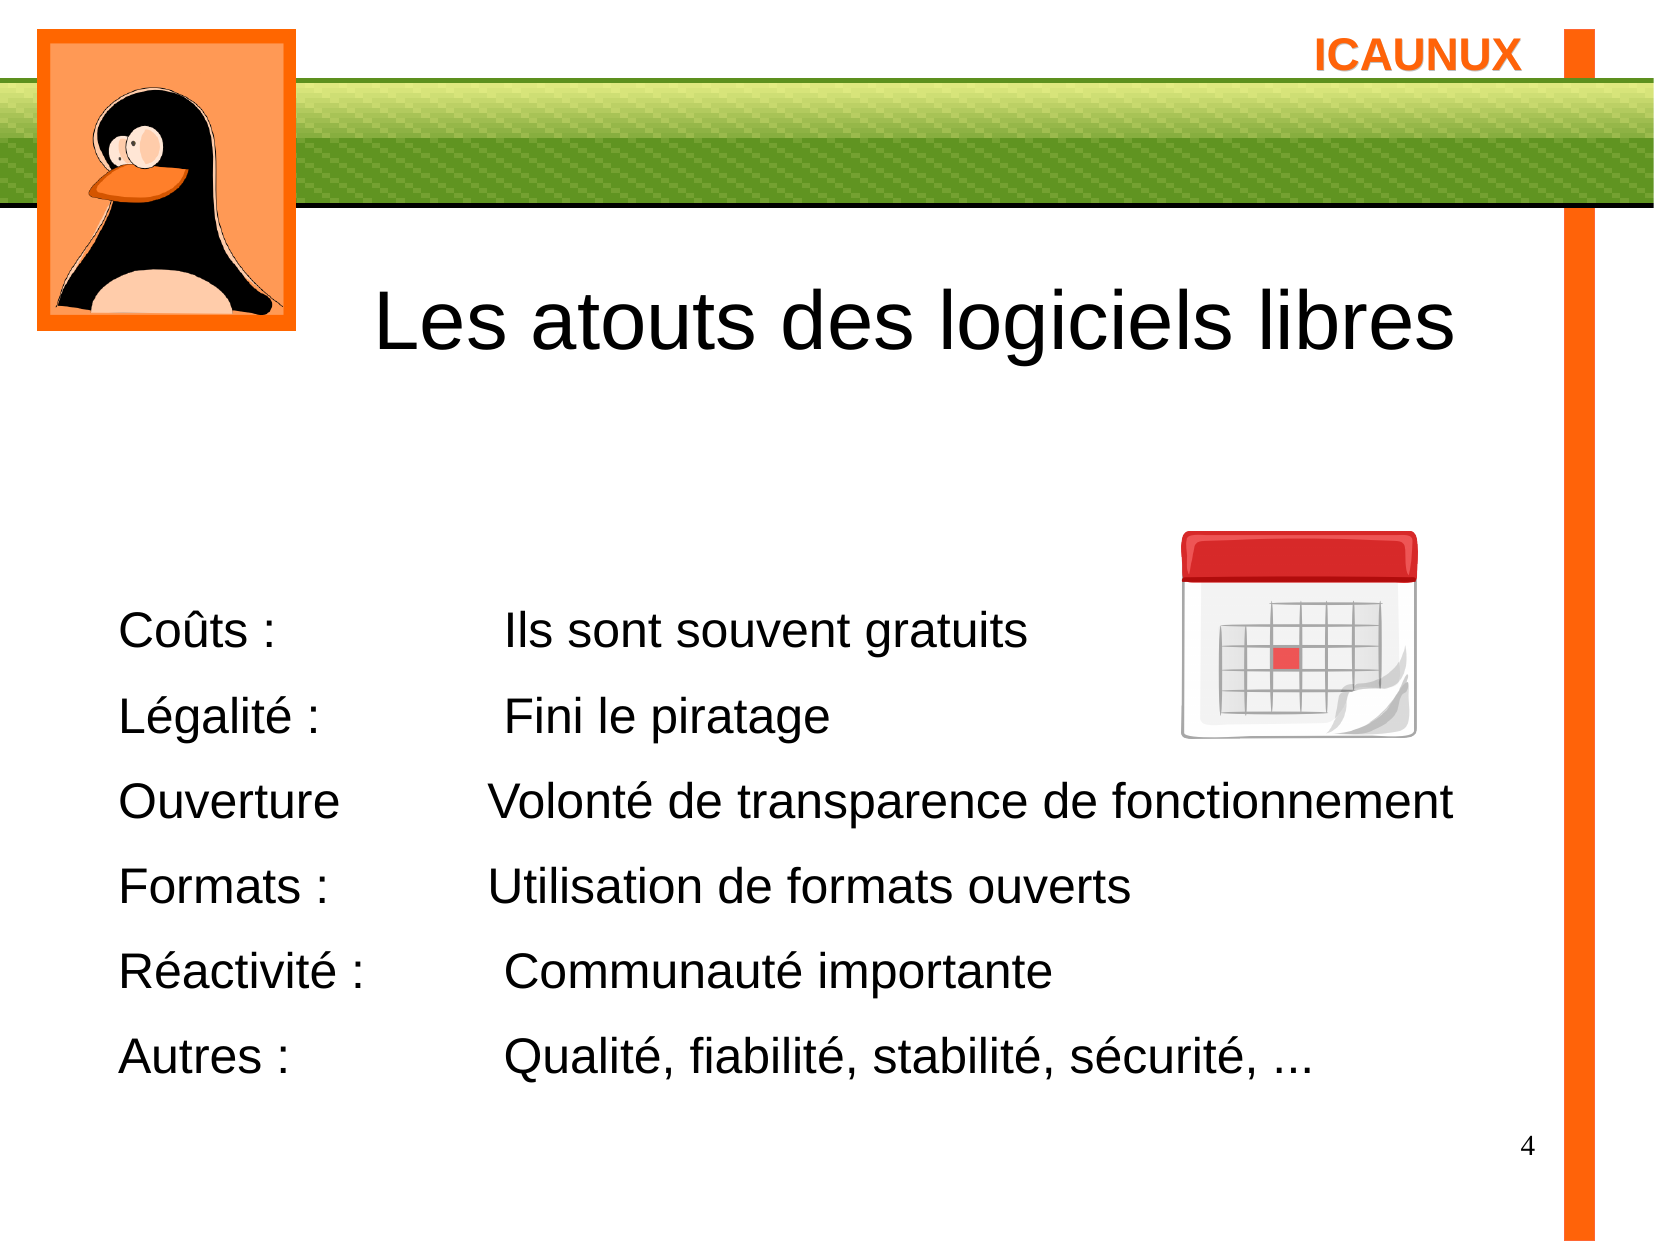

Les atouts des logiciels libres
# Coûts : 	Ils sont souvent gratuits
Légalité : 	Fini le piratage
Ouverture		Volonté de transparence de fonctionnement
Formats : 		Utilisation de formats ouverts
Réactivité : 	Communauté importante
Autres : 	Qualité, fiabilité, stabilité, sécurité, ...
4